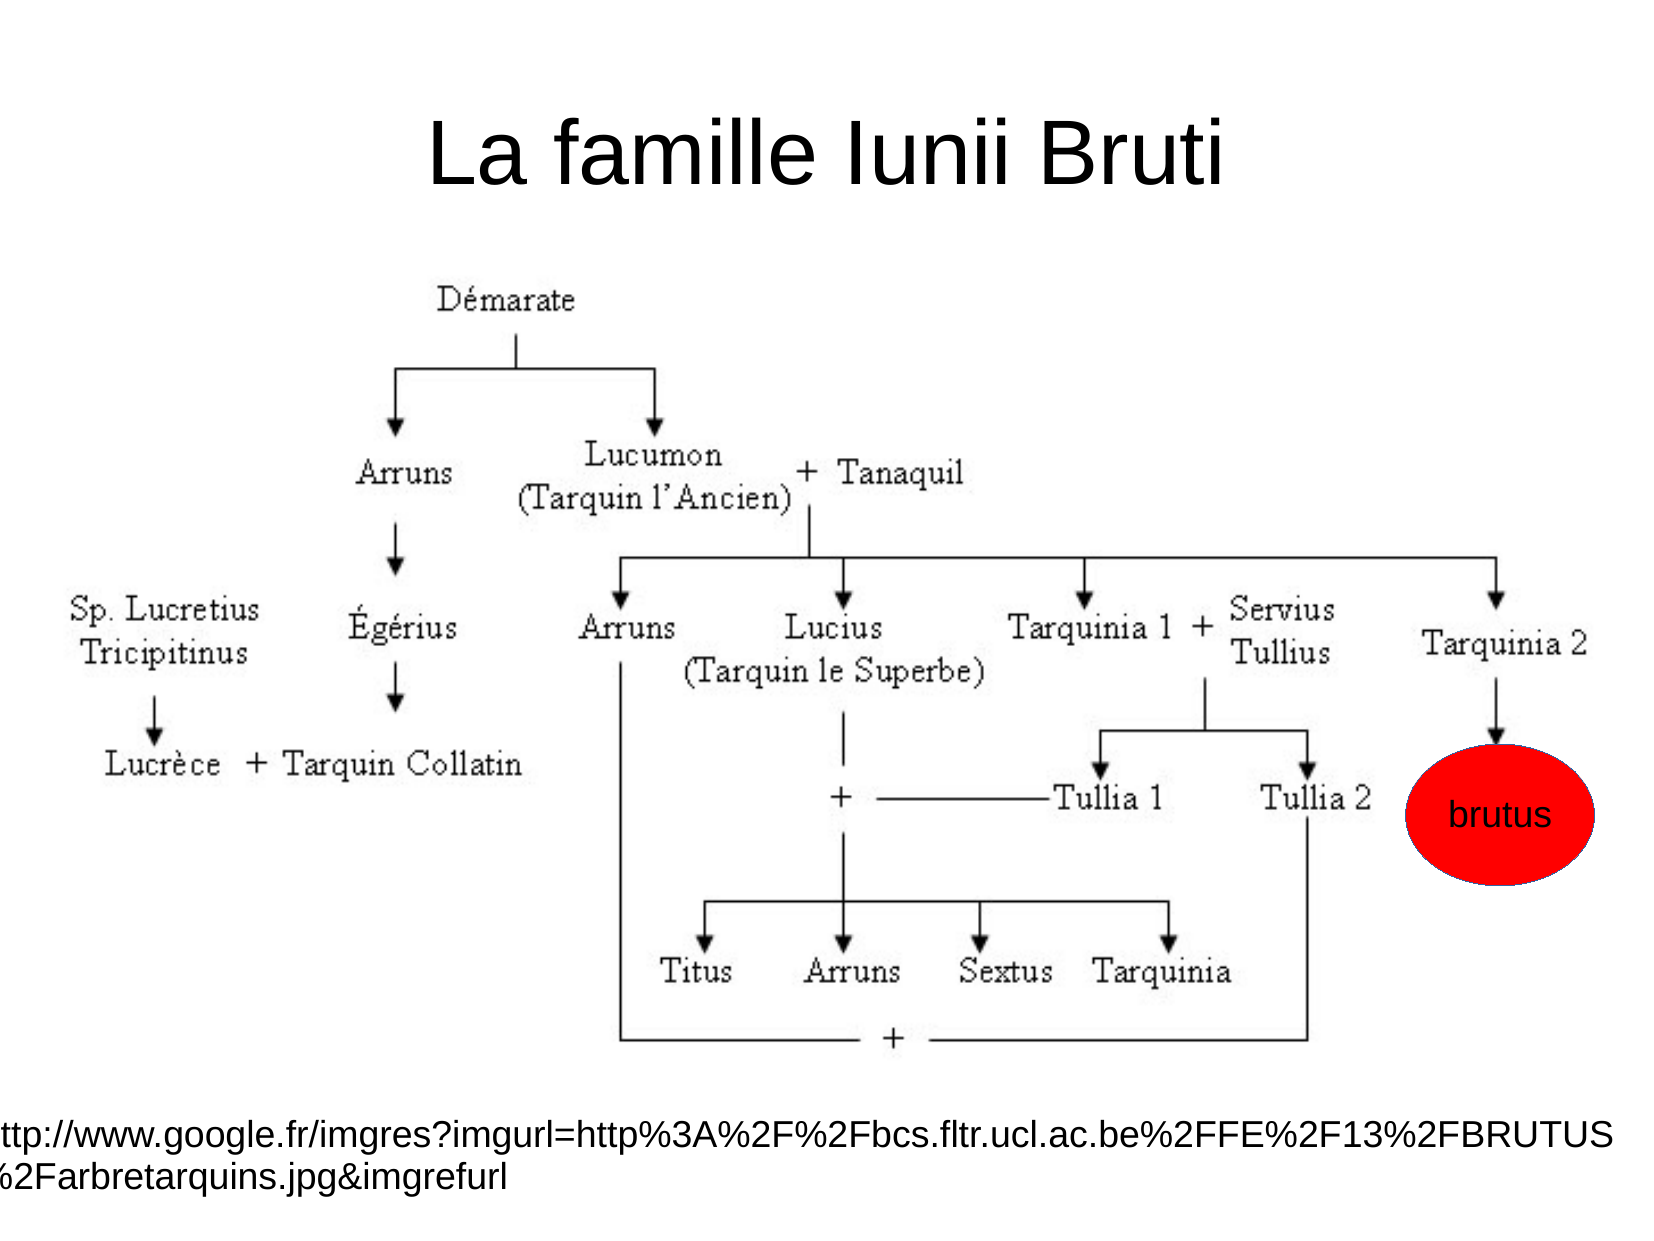

# La famille Iunii Bruti
brutus
http://www.google.fr/imgres?imgurl=http%3A%2F%2Fbcs.fltr.ucl.ac.be%2FFE%2F13%2FBRUTUS%2Farbretarquins.jpg&imgrefurl